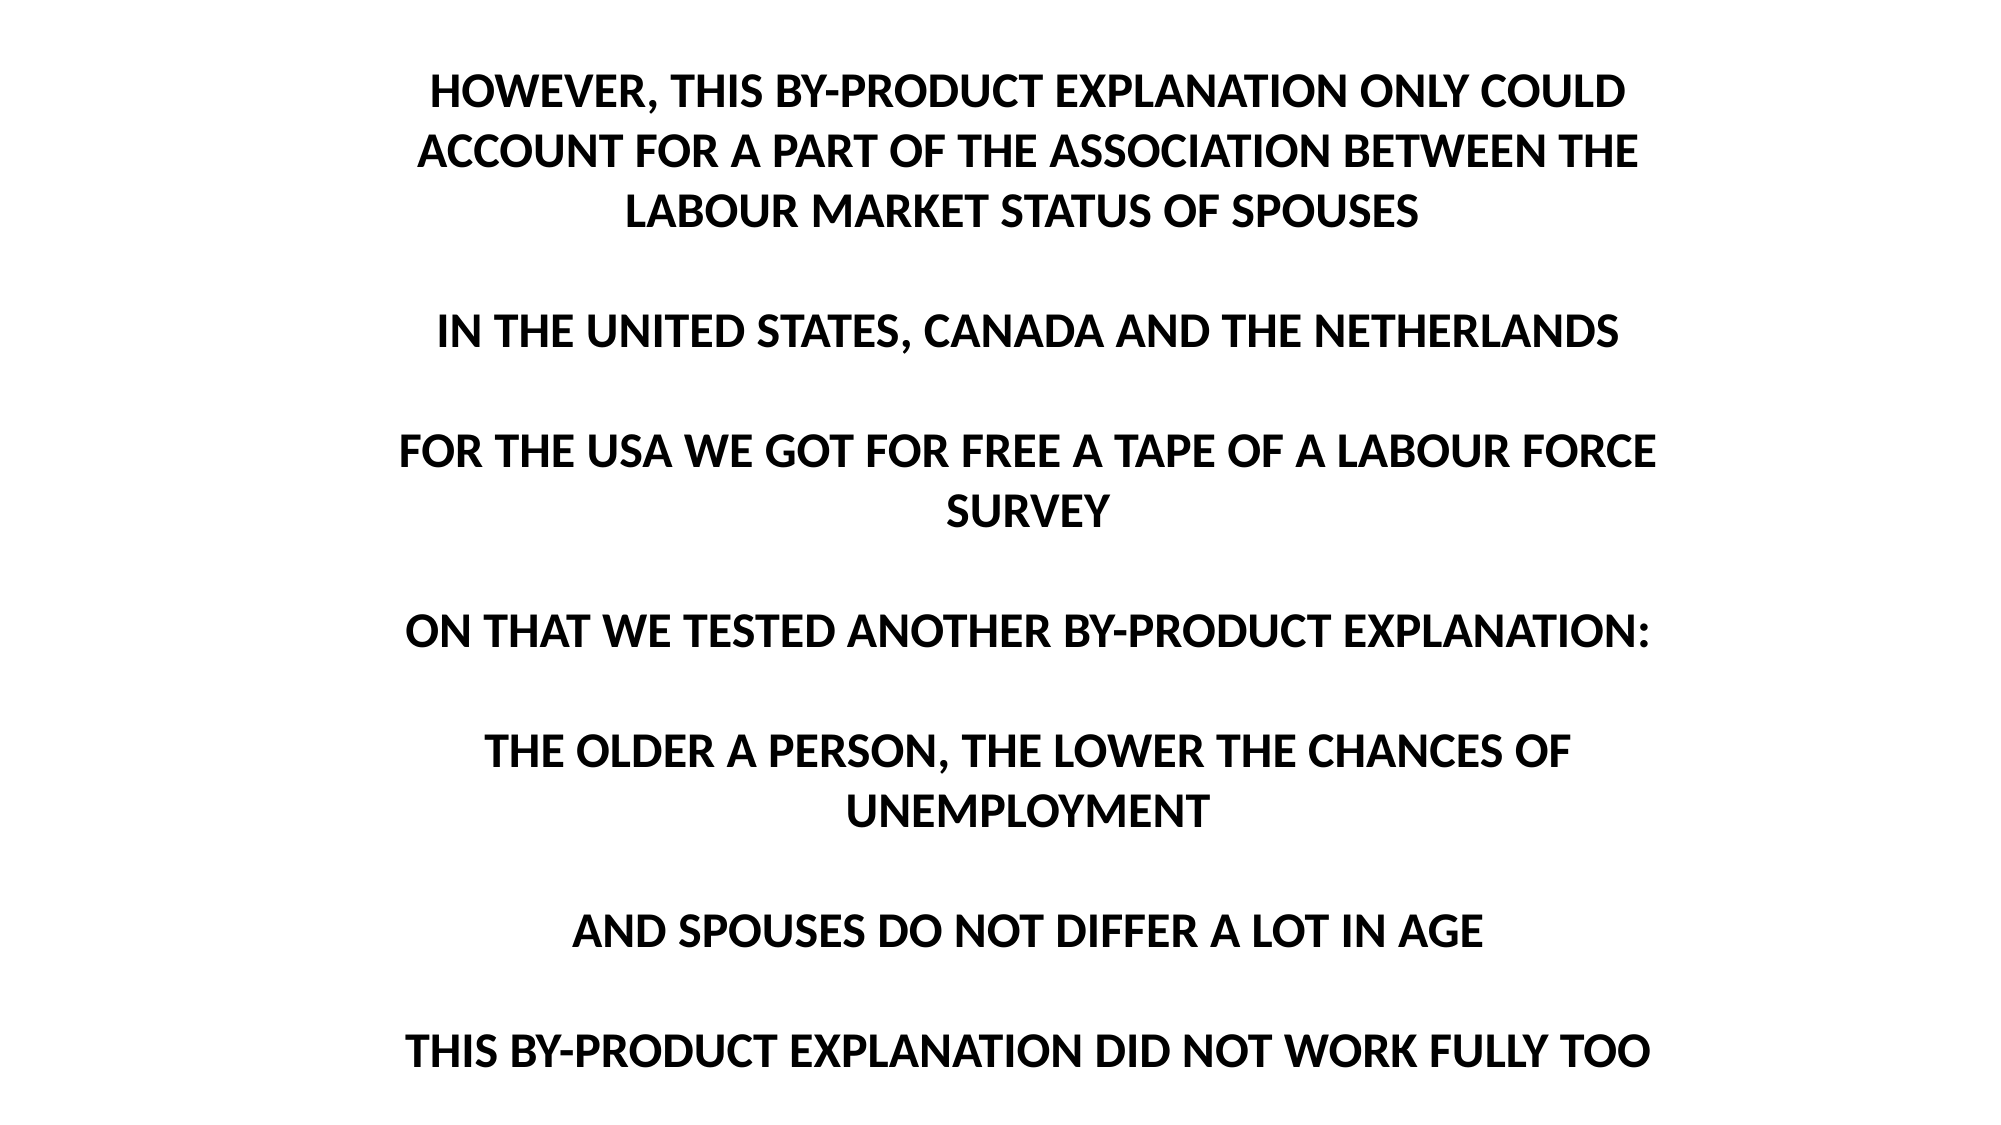

HOWEVER, THIS BY-PRODUCT EXPLANATION ONLY COULD ACCOUNT FOR A PART OF THE ASSOCIATION BETWEEN THE LABOUR MARKET STATUS OF SPOUSES
IN THE UNITED STATES, CANADA AND THE NETHERLANDS
FOR THE USA WE GOT FOR FREE A TAPE OF A LABOUR FORCE SURVEY
ON THAT WE TESTED ANOTHER BY-PRODUCT EXPLANATION:
THE OLDER A PERSON, THE LOWER THE CHANCES OF UNEMPLOYMENT
AND SPOUSES DO NOT DIFFER A LOT IN AGE
THIS BY-PRODUCT EXPLANATION DID NOT WORK FULLY TOO